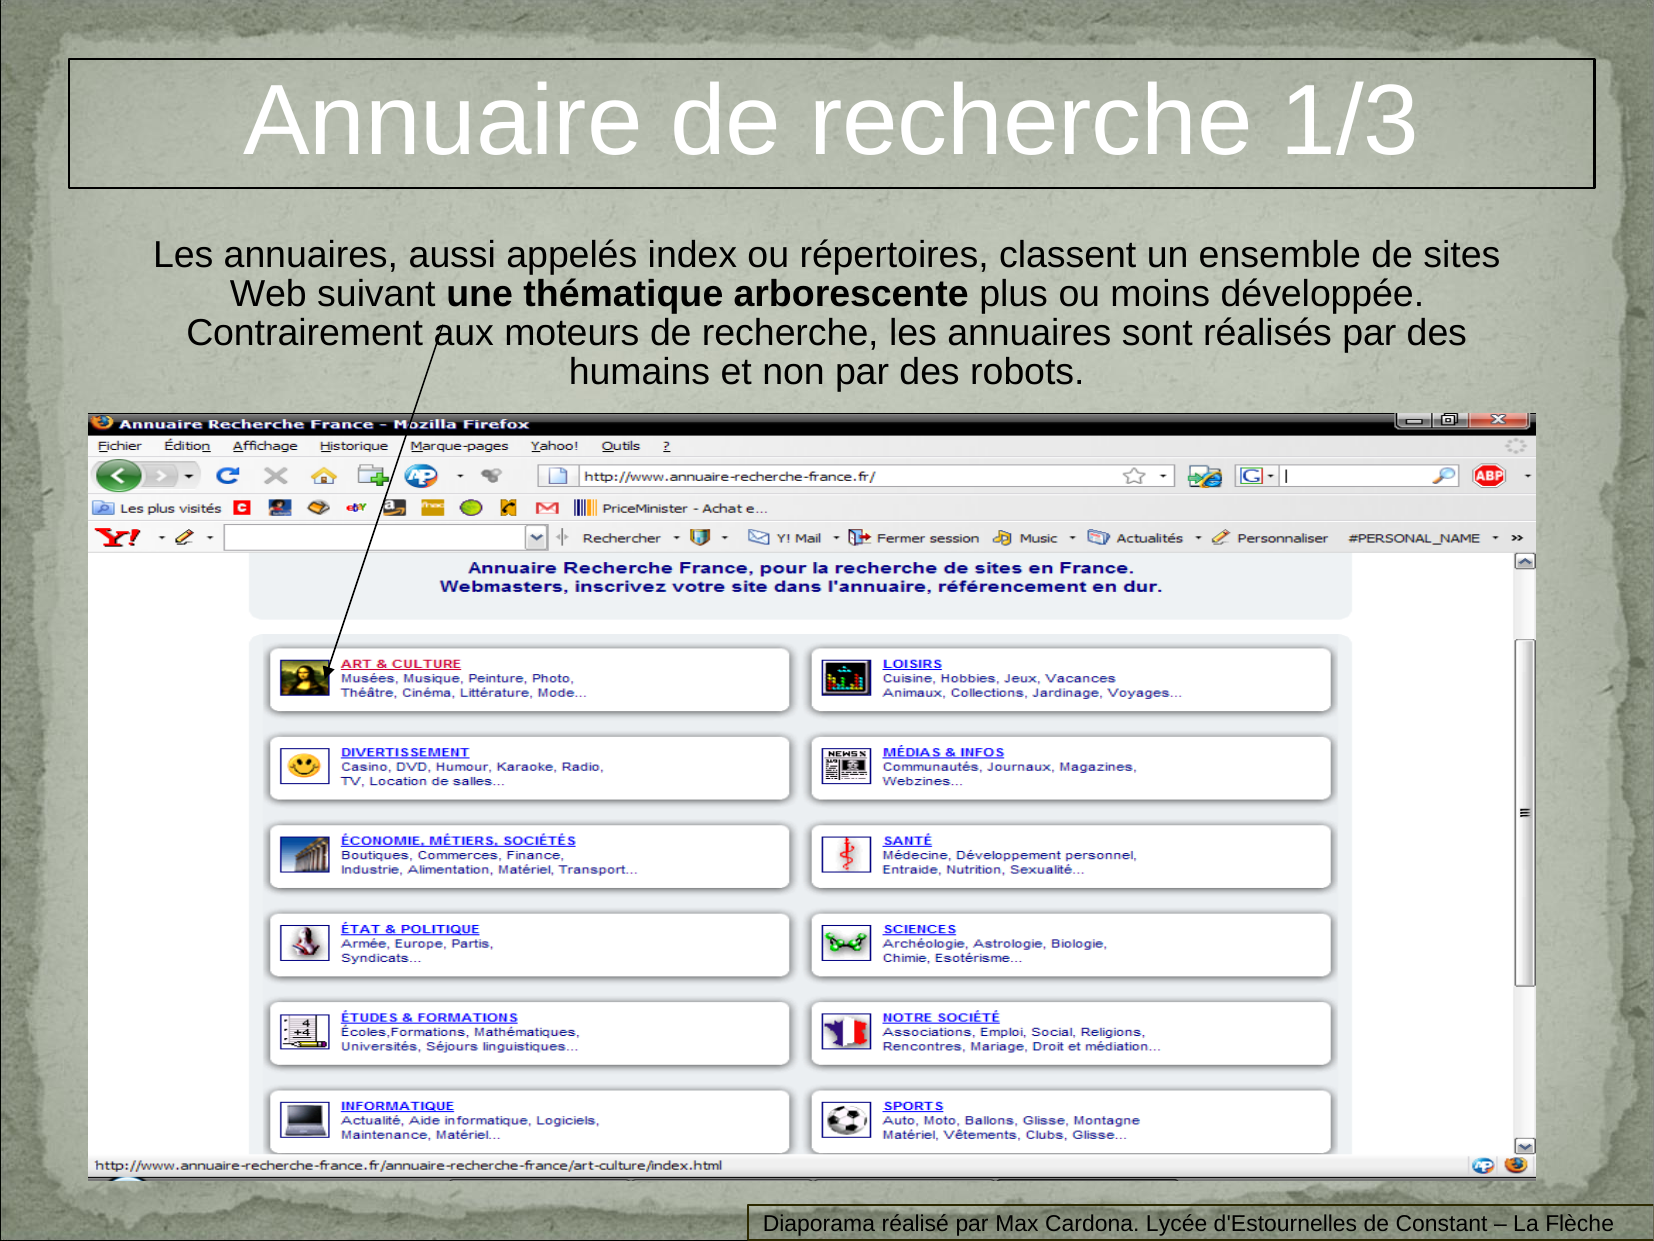

Annuaire de recherche 1/3
Les annuaires, aussi appelés index ou répertoires, classent un ensemble de sites Web suivant une thématique arborescente plus ou moins développée. Contrairement aux moteurs de recherche, les annuaires sont réalisés par des humains et non par des robots.
Diaporama réalisé par Max Cardona. Lycée d'Estournelles de Constant – La Flèche